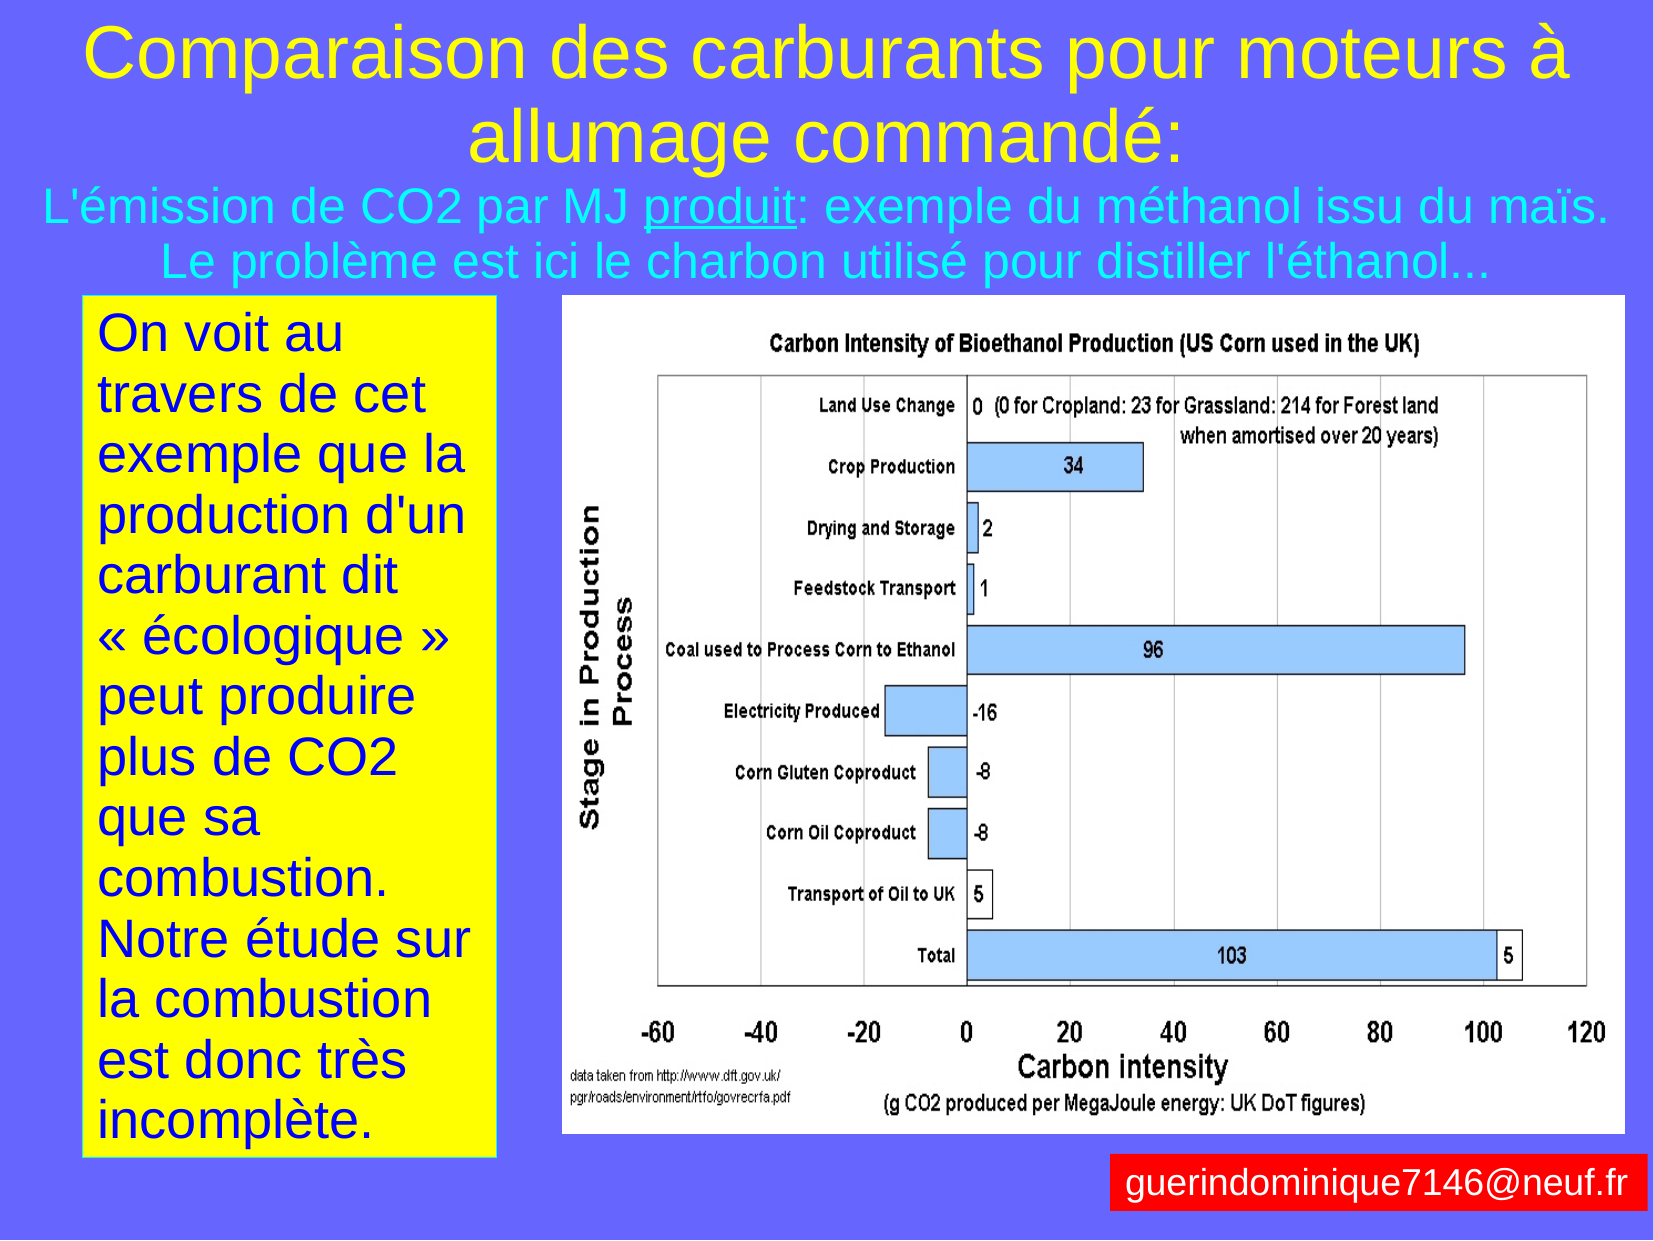

# Comparaison des carburants pour moteurs à allumage commandé: L'émission de CO2 par MJ produit: exemple du méthanol issu du maïs. Le problème est ici le charbon utilisé pour distiller l'éthanol...
On voit au travers de cet exemple que la production d'un carburant dit « écologique » peut produire plus de CO2 que sa combustion.
Notre étude sur la combustion est donc très incomplète.
guerindominique7146@neuf.fr